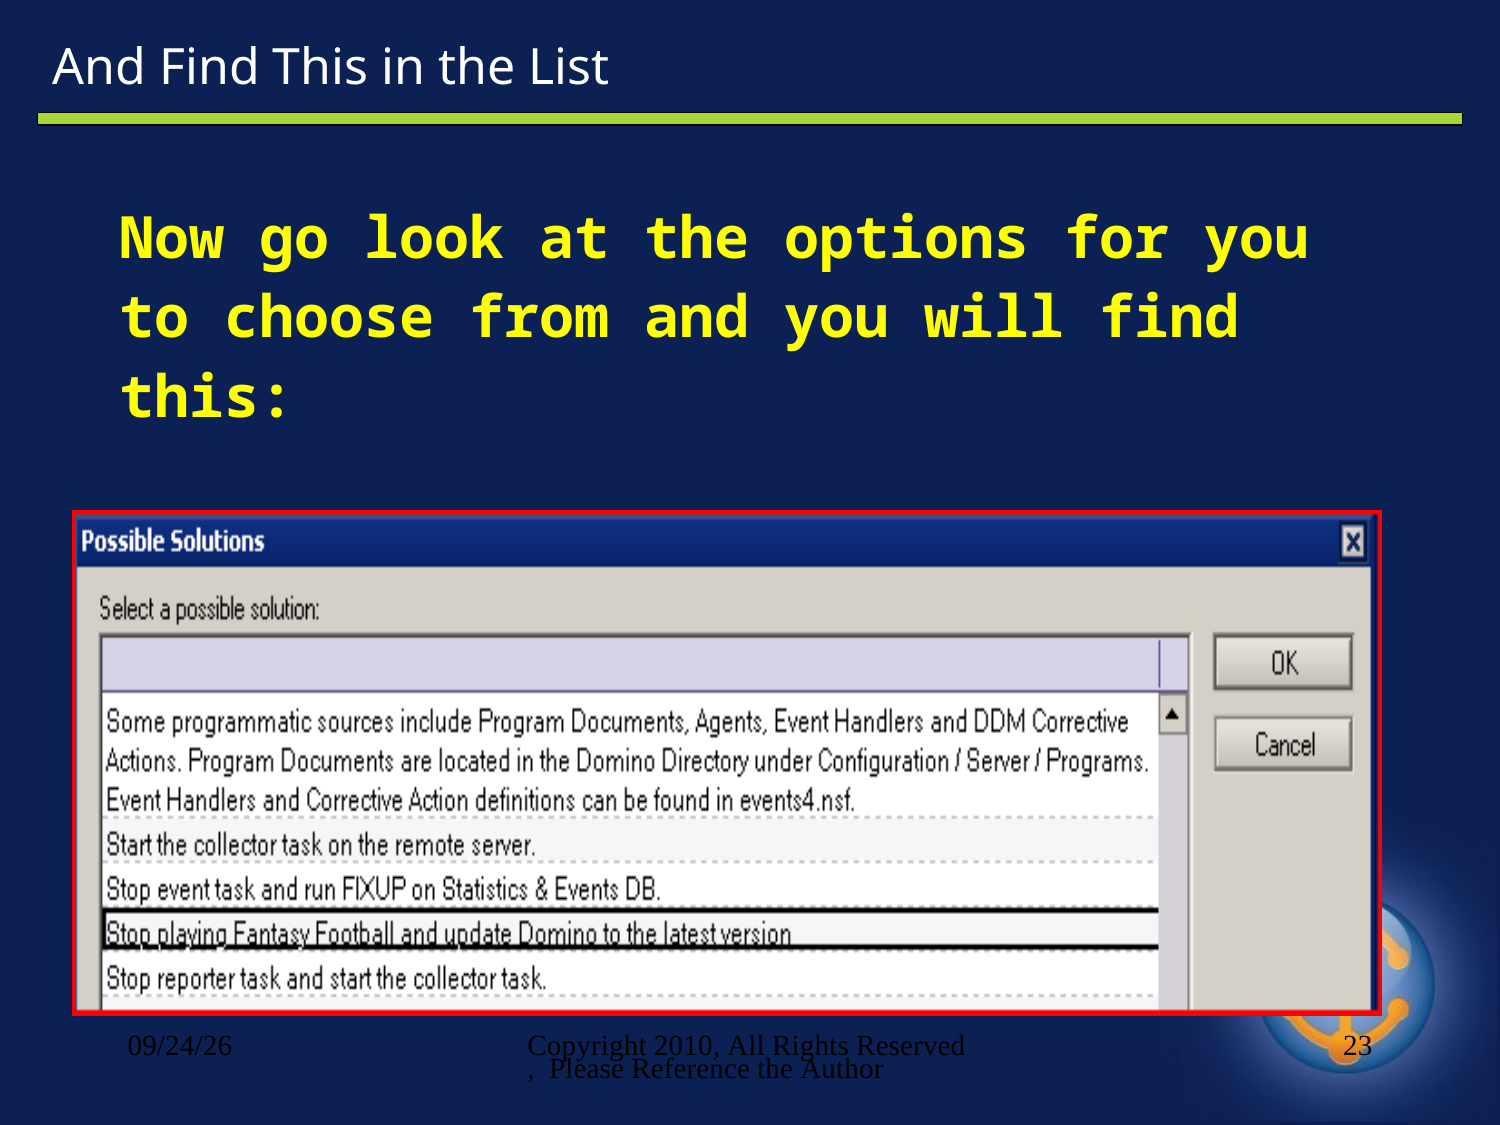

And Find This in the List
Now go look at the options for you to choose from and you will find this:
Copyright 2010, All Rights Reserved, Please Reference the Author
23